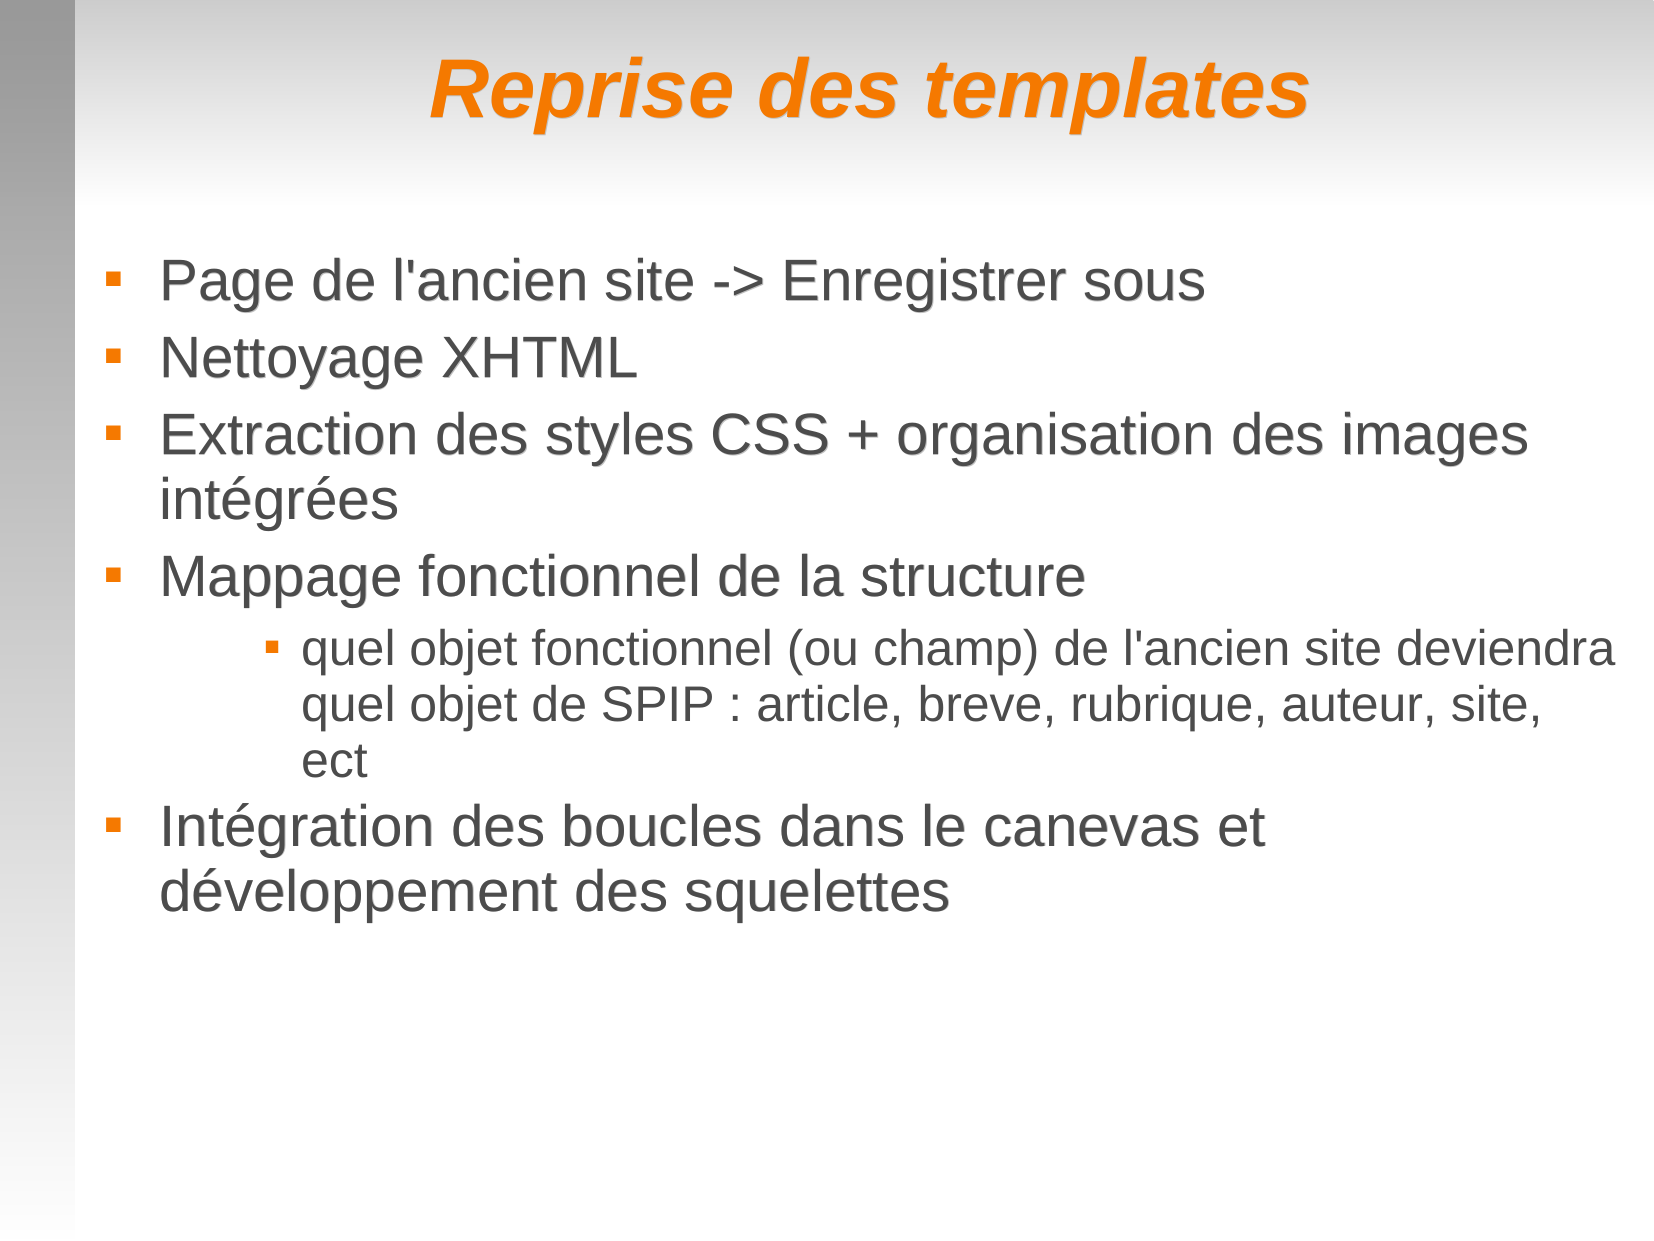

# Reprise des templates
Page de l'ancien site -> Enregistrer sous
Nettoyage XHTML
Extraction des styles CSS + organisation des images intégrées
Mappage fonctionnel de la structure
quel objet fonctionnel (ou champ) de l'ancien site deviendra quel objet de SPIP : article, breve, rubrique, auteur, site, ect
Intégration des boucles dans le canevas et développement des squelettes